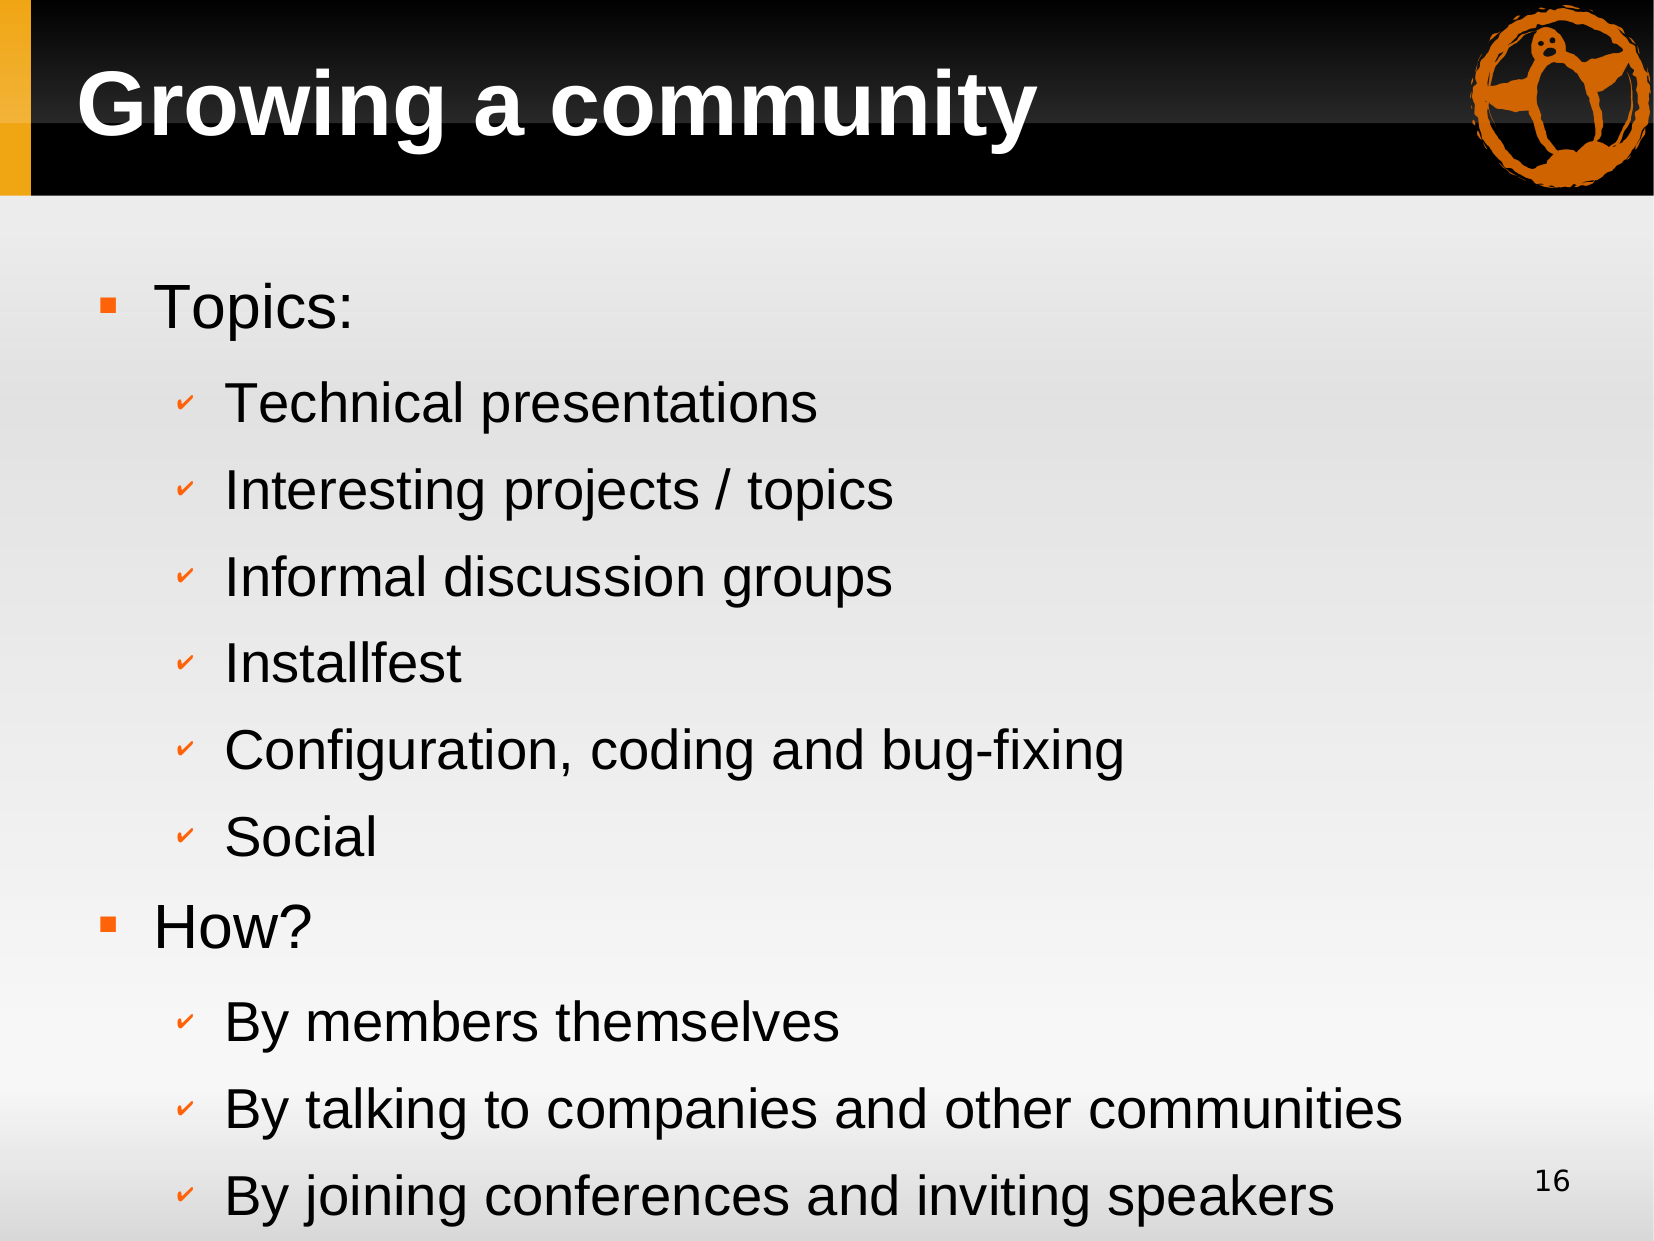

# Growing a community
Topics:
Technical presentations
Interesting projects / topics
Informal discussion groups
Installfest
Configuration, coding and bug-fixing
Social
How?
By members themselves
By talking to companies and other communities
By joining conferences and inviting speakers
16